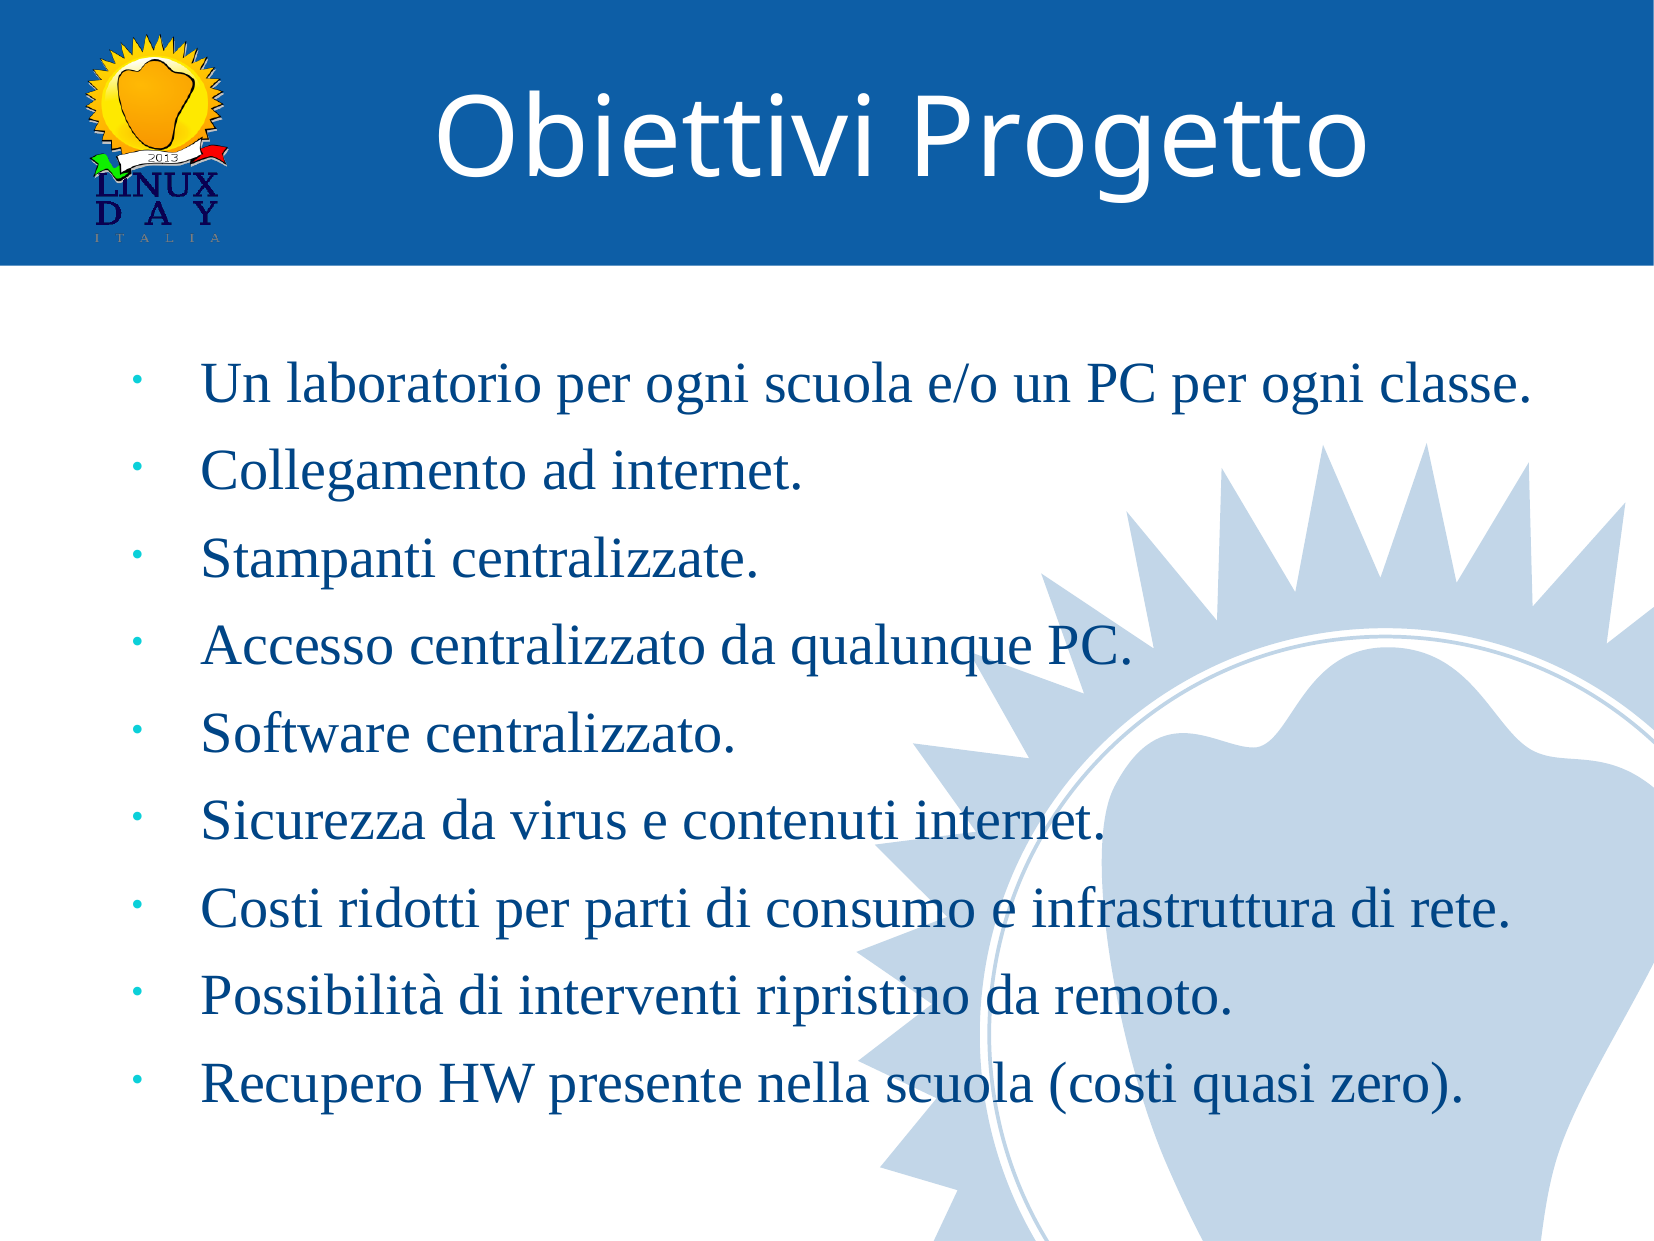

# Obiettivi Progetto
Un laboratorio per ogni scuola e/o un PC per ogni classe.
Collegamento ad internet.
Stampanti centralizzate.
Accesso centralizzato da qualunque PC.
Software centralizzato.
Sicurezza da virus e contenuti internet.
Costi ridotti per parti di consumo e infrastruttura di rete.
Possibilità di interventi ripristino da remoto.
Recupero HW presente nella scuola (costi quasi zero).